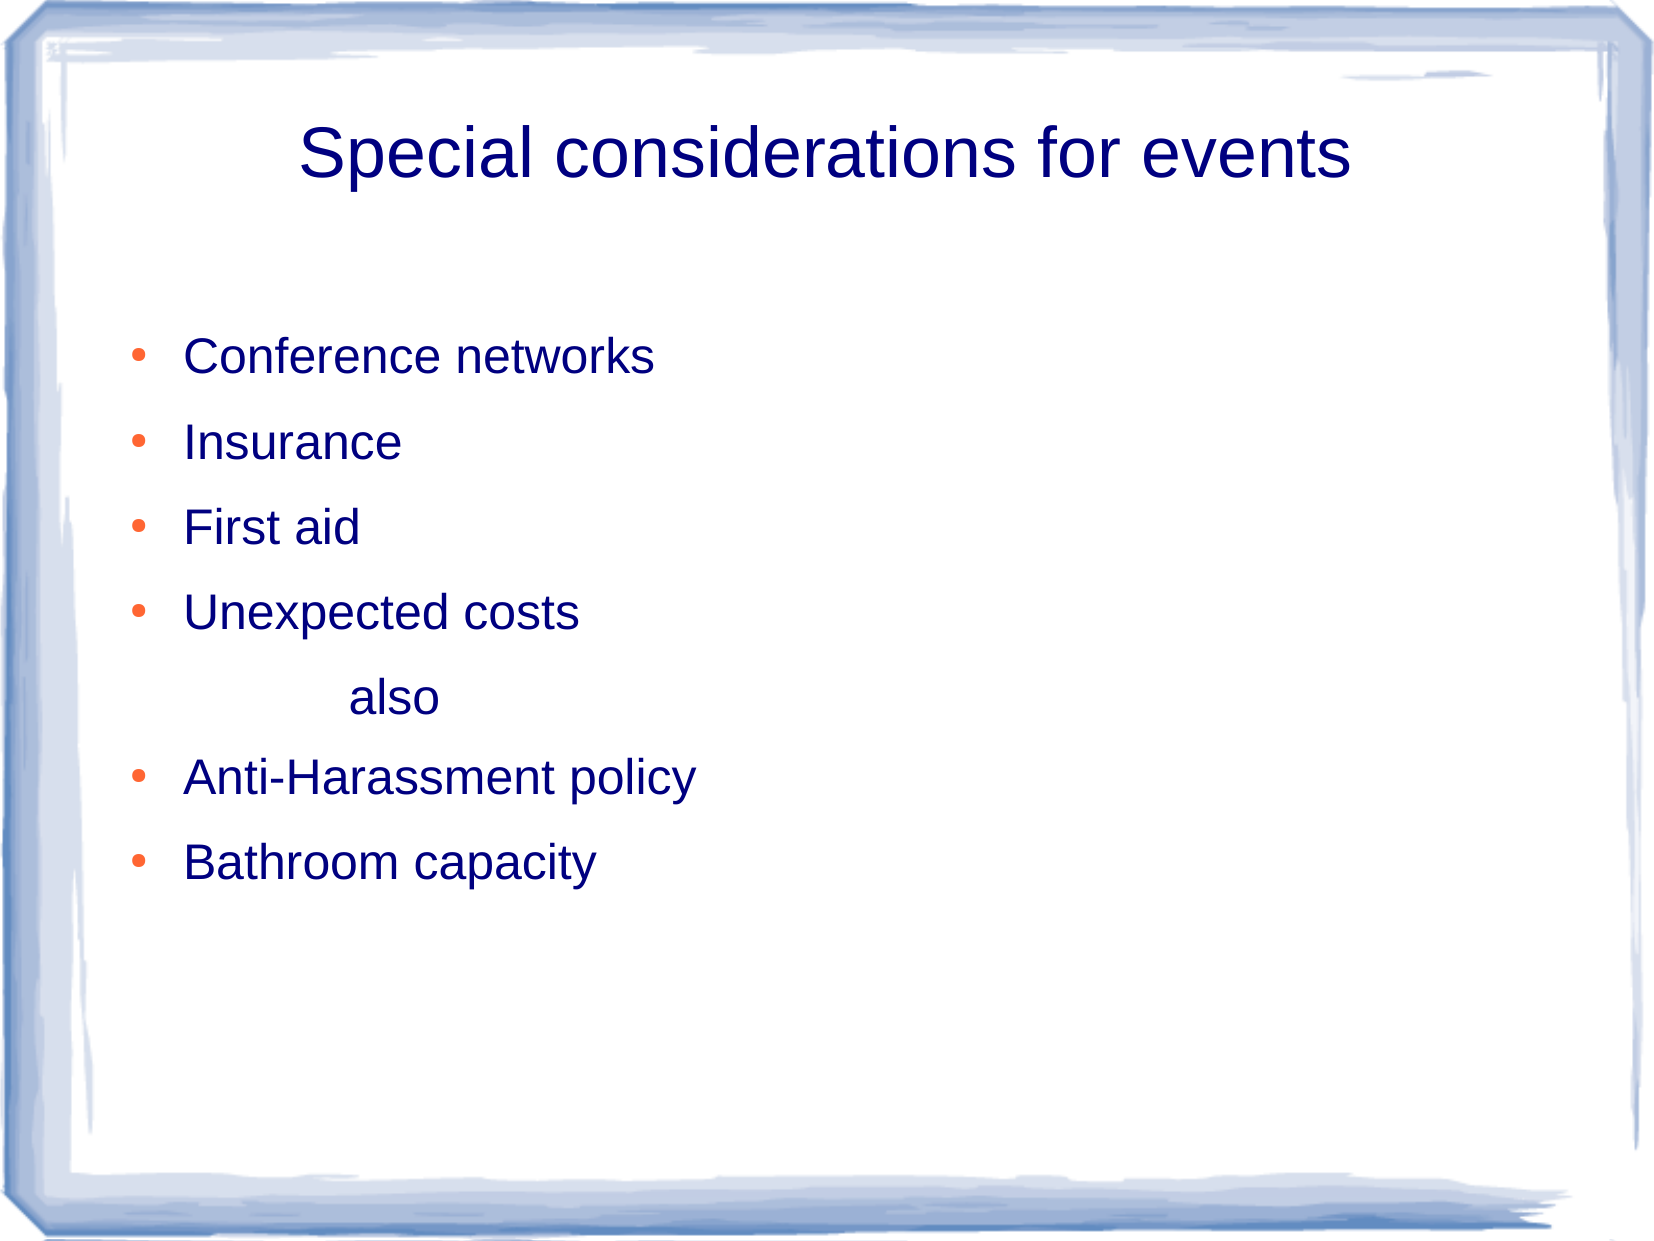

# Special considerations for events
Conference networks
Insurance
First aid
Unexpected costs
also
Anti-Harassment policy
Bathroom capacity